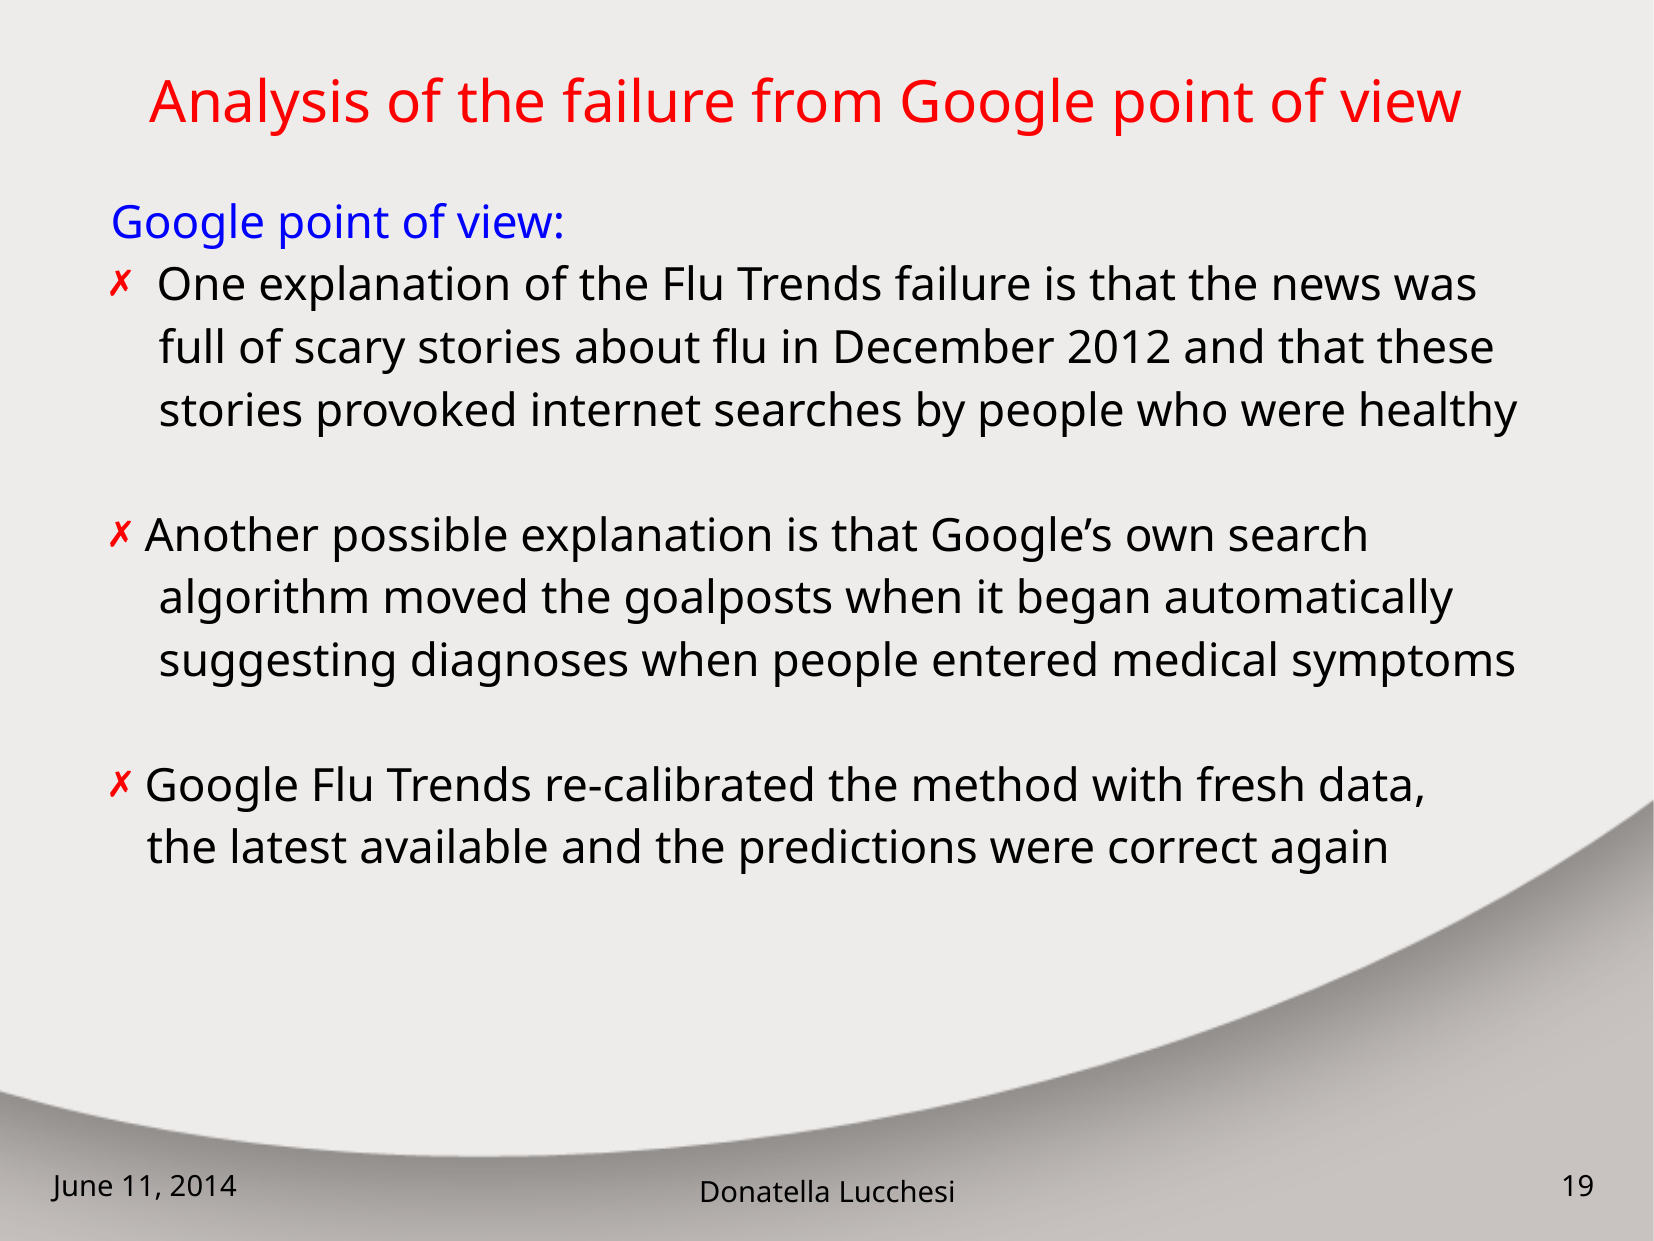

Analysis of the failure from Google point of view
Google point of view:
 One explanation of the Flu Trends failure is that the news was
 full of scary stories about flu in December 2012 and that these
 stories provoked internet searches by people who were healthy
 Another possible explanation is that Google’s own search
 algorithm moved the goalposts when it began automatically
 suggesting diagnoses when people entered medical symptoms
 Google Flu Trends re-calibrated the method with fresh data,
 the latest available and the predictions were correct again
June 11, 2014
19
Donatella Lucchesi